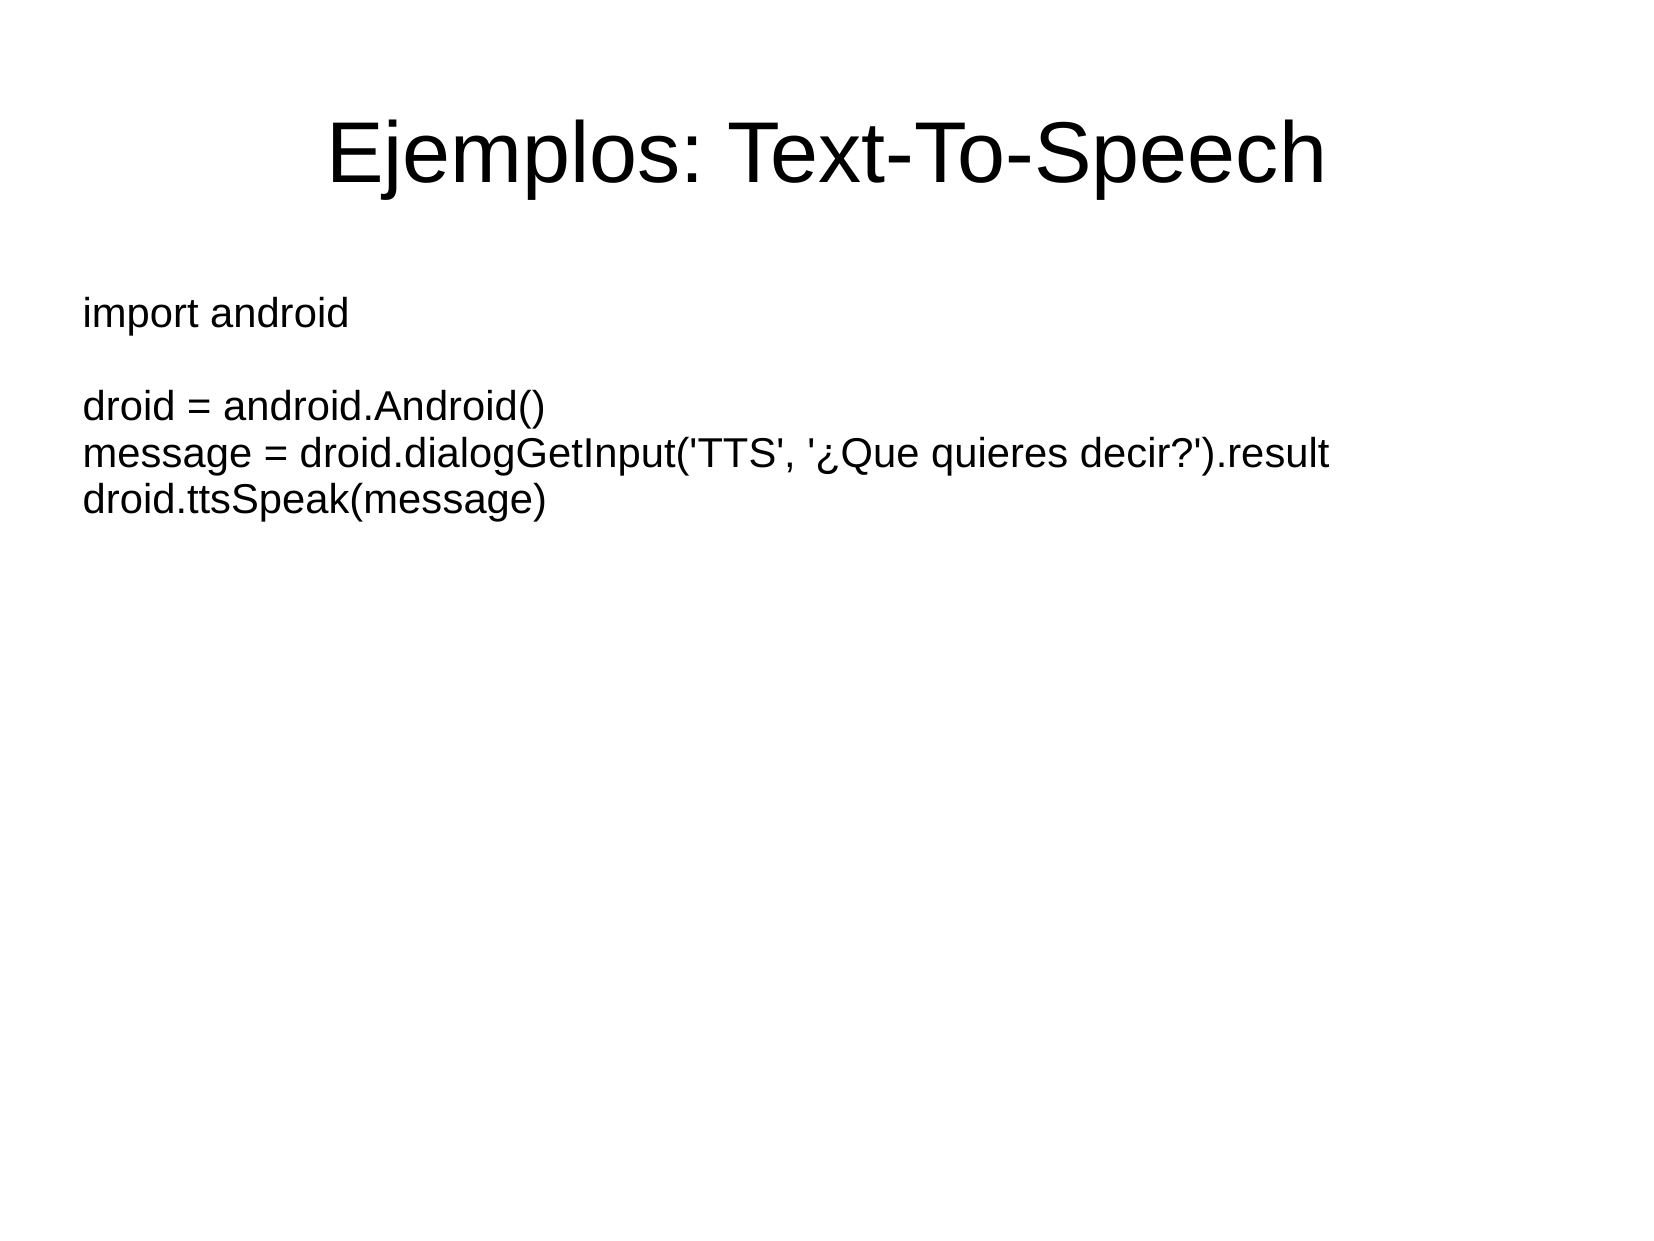

# Ejemplos: Text-To-Speech
import android
droid = android.Android()
message = droid.dialogGetInput('TTS', '¿Que quieres decir?').result
droid.ttsSpeak(message)